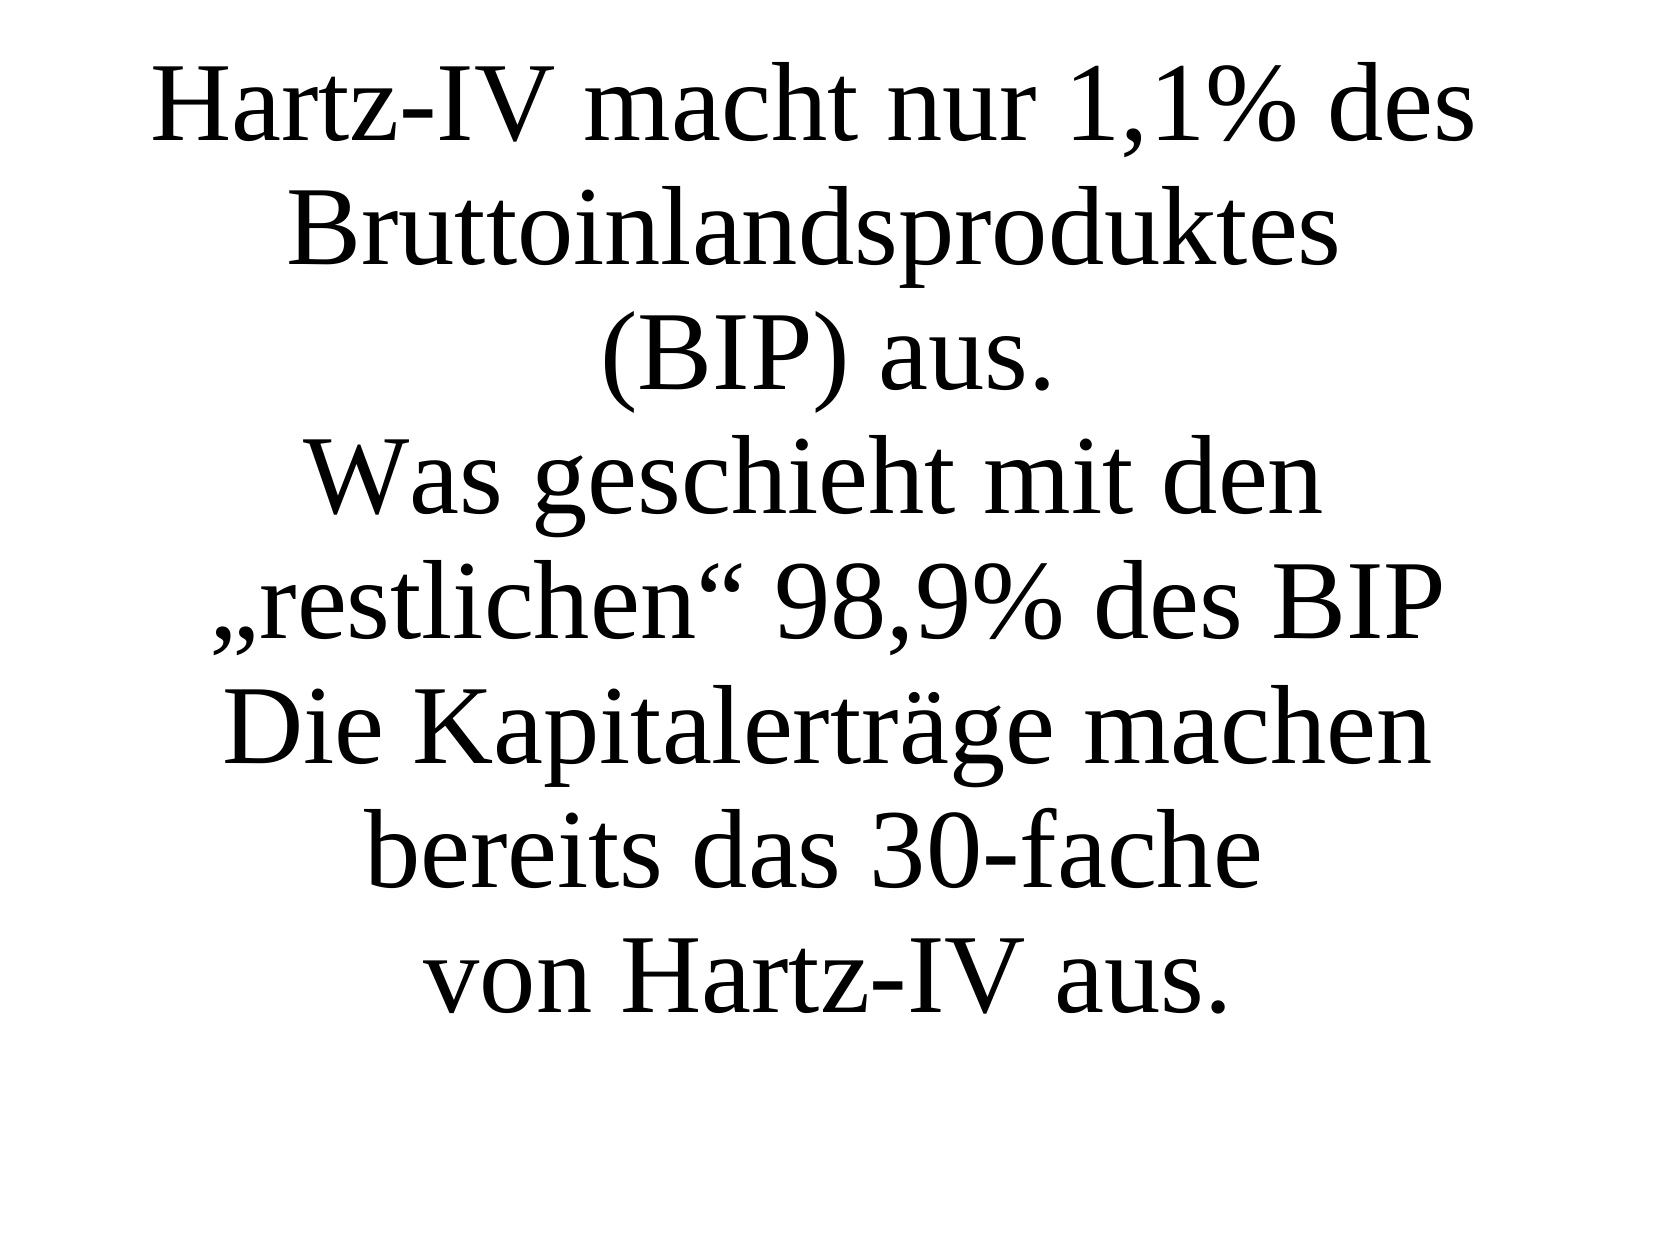

Hartz-IV macht nur 1,1% des
Bruttoinlandsproduktes
(BIP) aus.
Was geschieht mit den
„restlichen“ 98,9% des BIP
Die Kapitalerträge machen
bereits das 30-fache
von Hartz-IV aus.